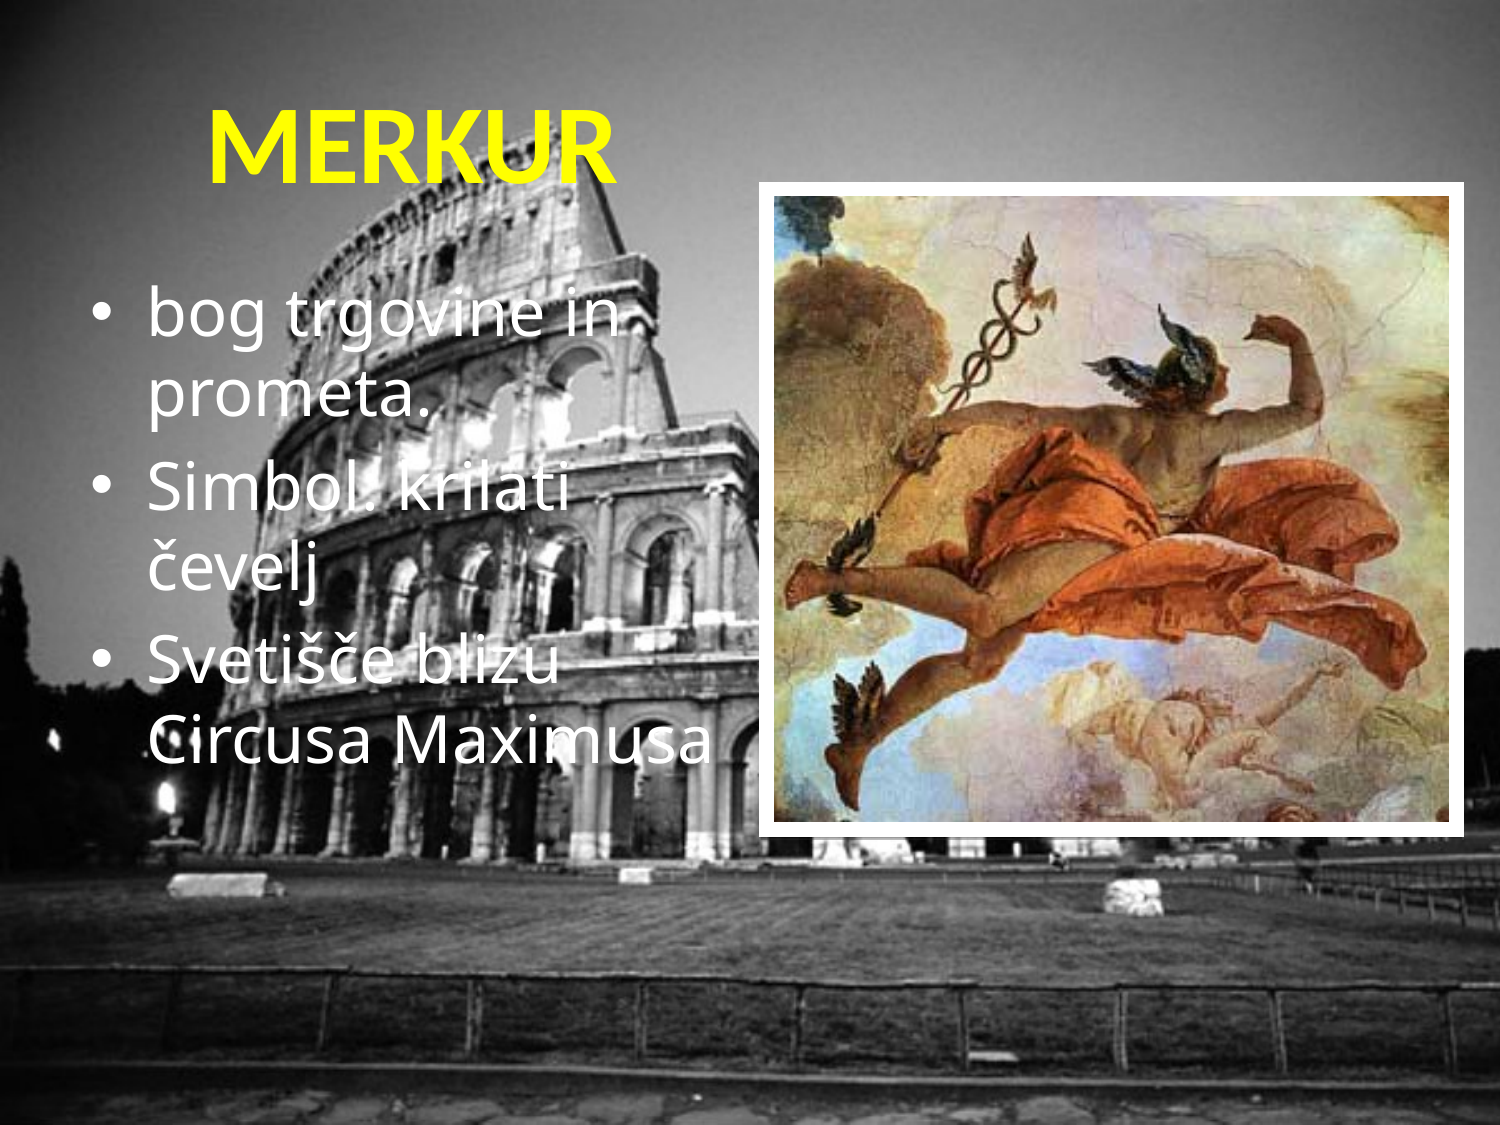

# MERKUR
bog trgovine in prometa.
Simbol: krilati čevelj
Svetišče blizu Circusa Maximusa